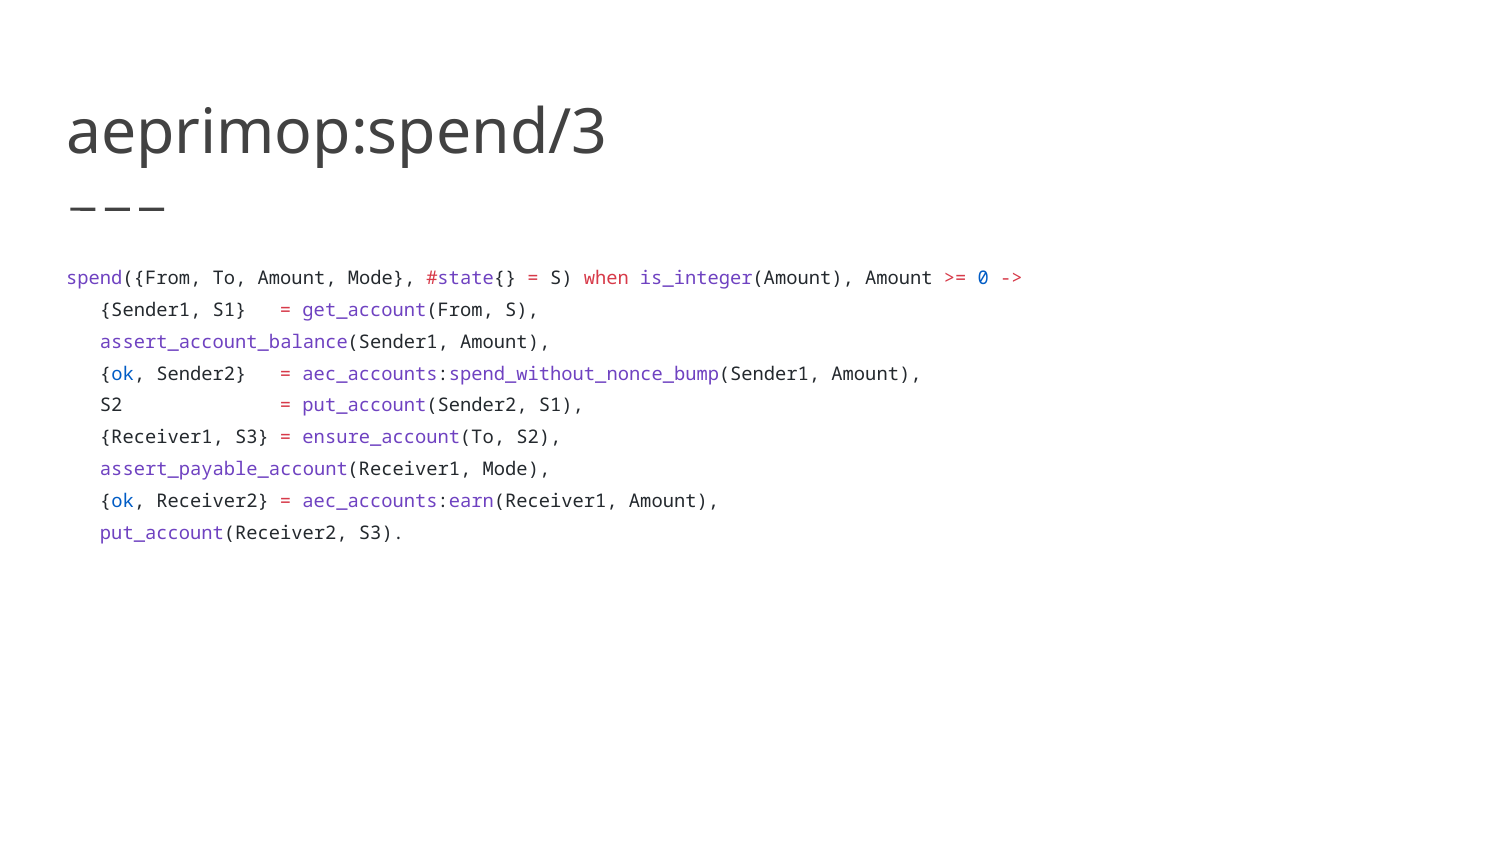

# aeprimop:spend/3
spend({From, To, Amount, Mode}, #state{} = S) when is_integer(Amount), Amount >= 0 ->
 {Sender1, S1} = get_account(From, S),
 assert_account_balance(Sender1, Amount),
 {ok, Sender2} = aec_accounts:spend_without_nonce_bump(Sender1, Amount),
 S2 = put_account(Sender2, S1),
 {Receiver1, S3} = ensure_account(To, S2),
 assert_payable_account(Receiver1, Mode),
 {ok, Receiver2} = aec_accounts:earn(Receiver1, Amount),
 put_account(Receiver2, S3).